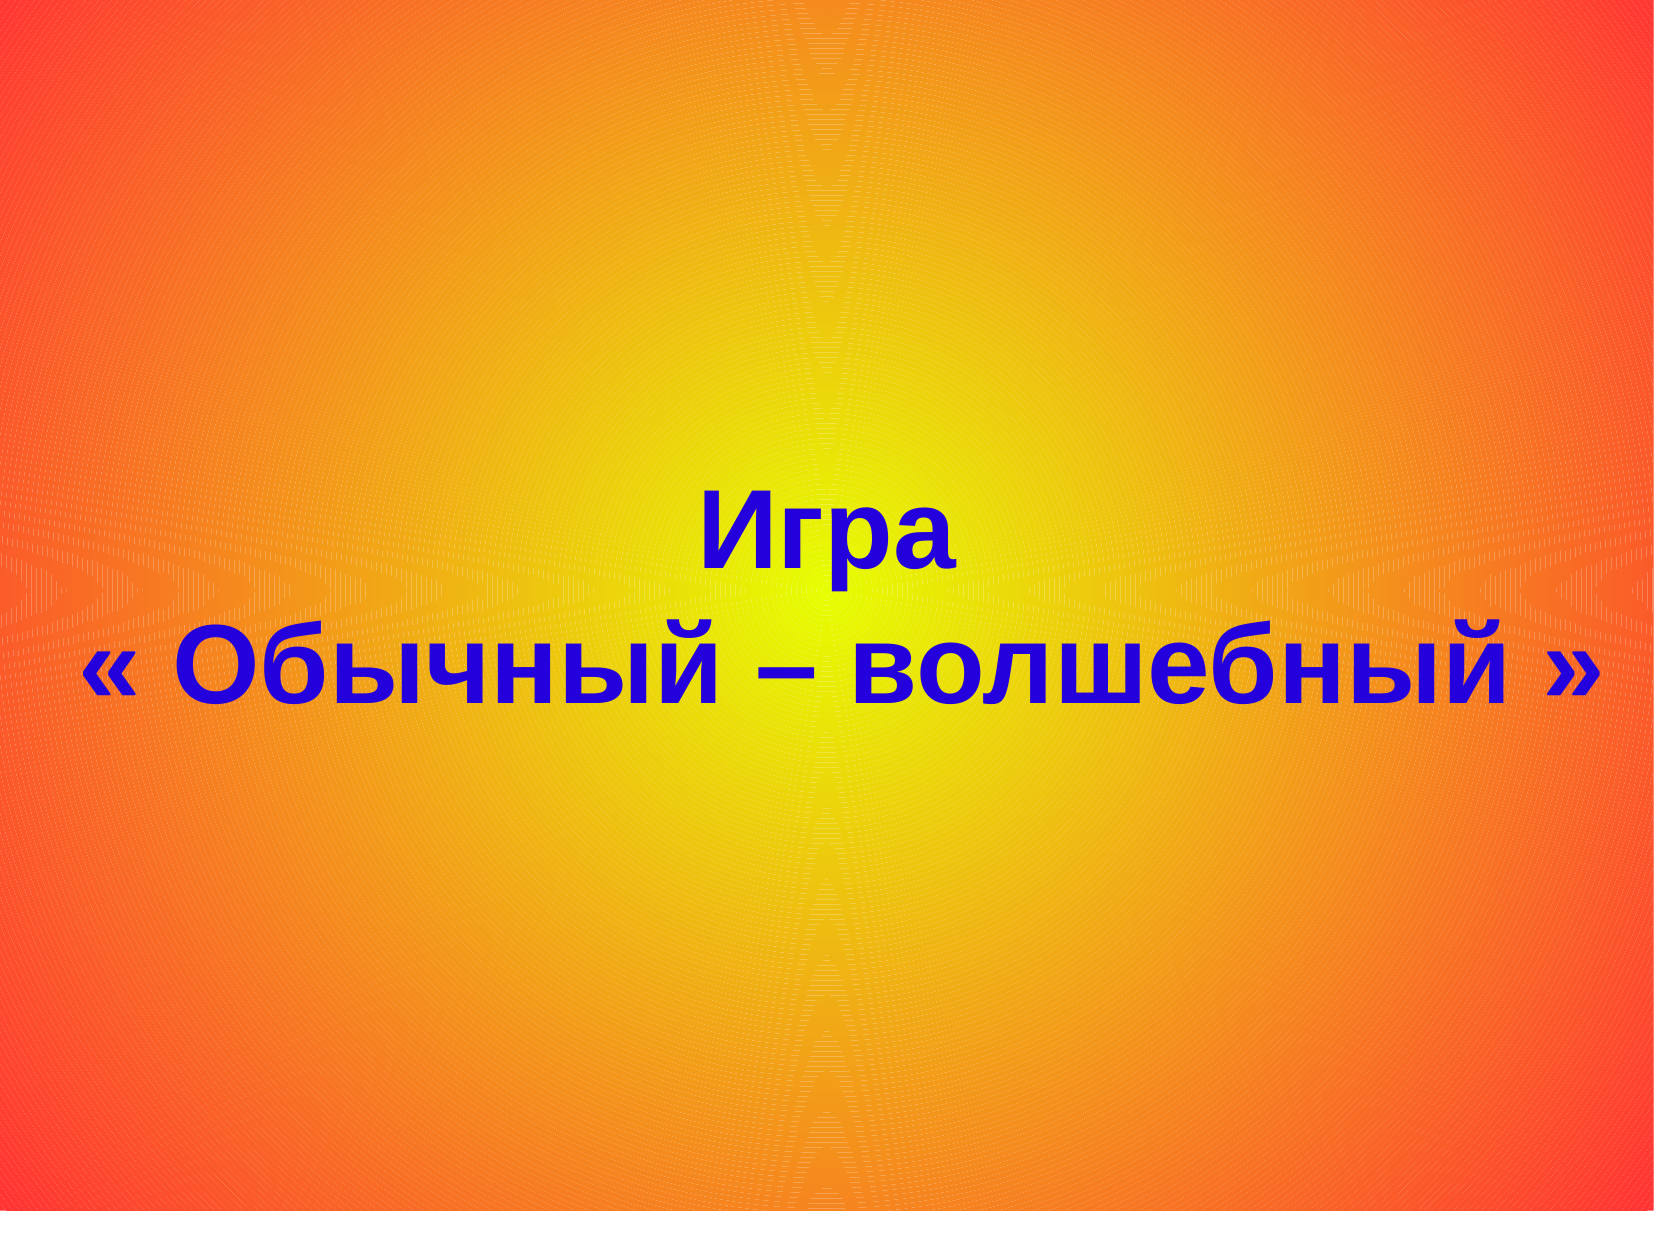

# Игра « Обычный – волшебный »